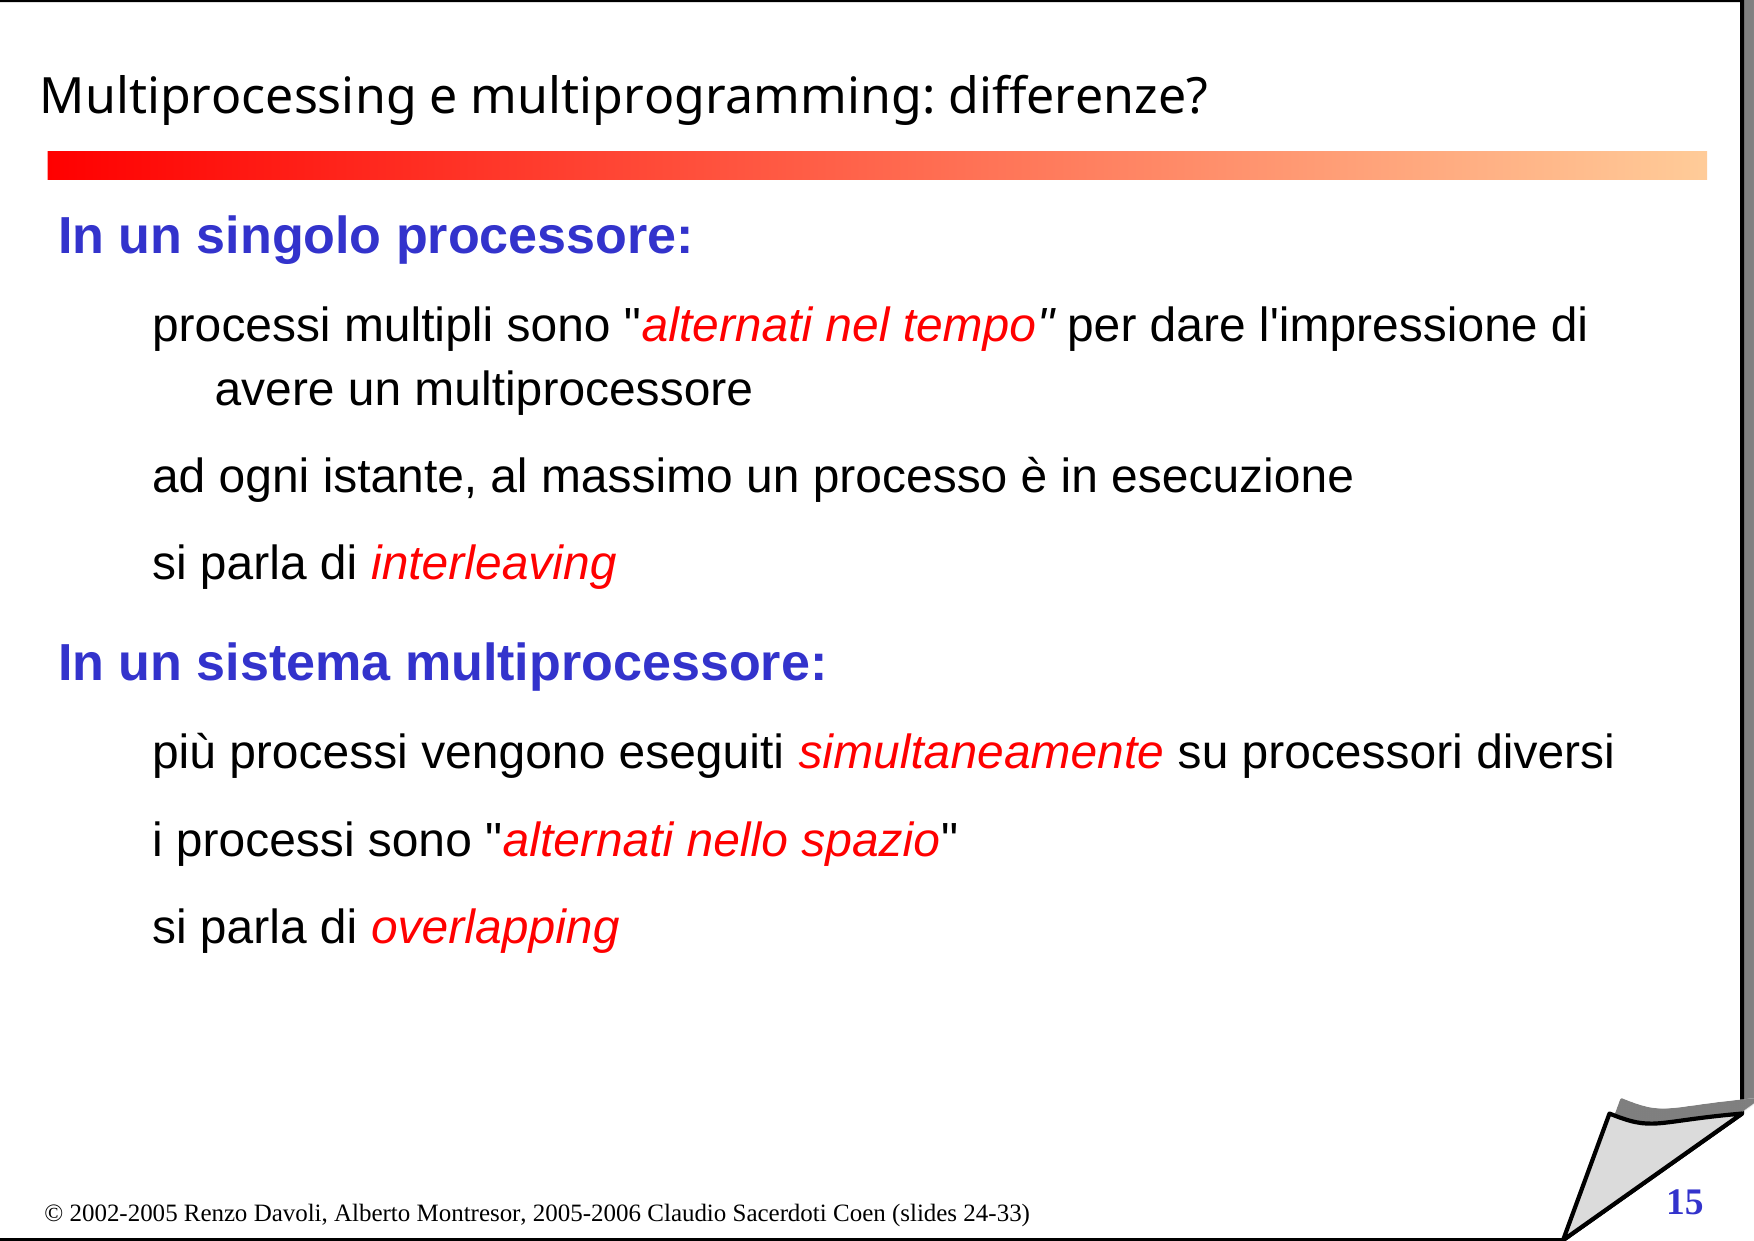

# Multiprocessing e multiprogramming: differenze?
In un singolo processore:
processi multipli sono "alternati nel tempo" per dare l'impressione di avere un multiprocessore
ad ogni istante, al massimo un processo è in esecuzione
si parla di interleaving
In un sistema multiprocessore:
più processi vengono eseguiti simultaneamente su processori diversi
i processi sono "alternati nello spazio"
si parla di overlapping